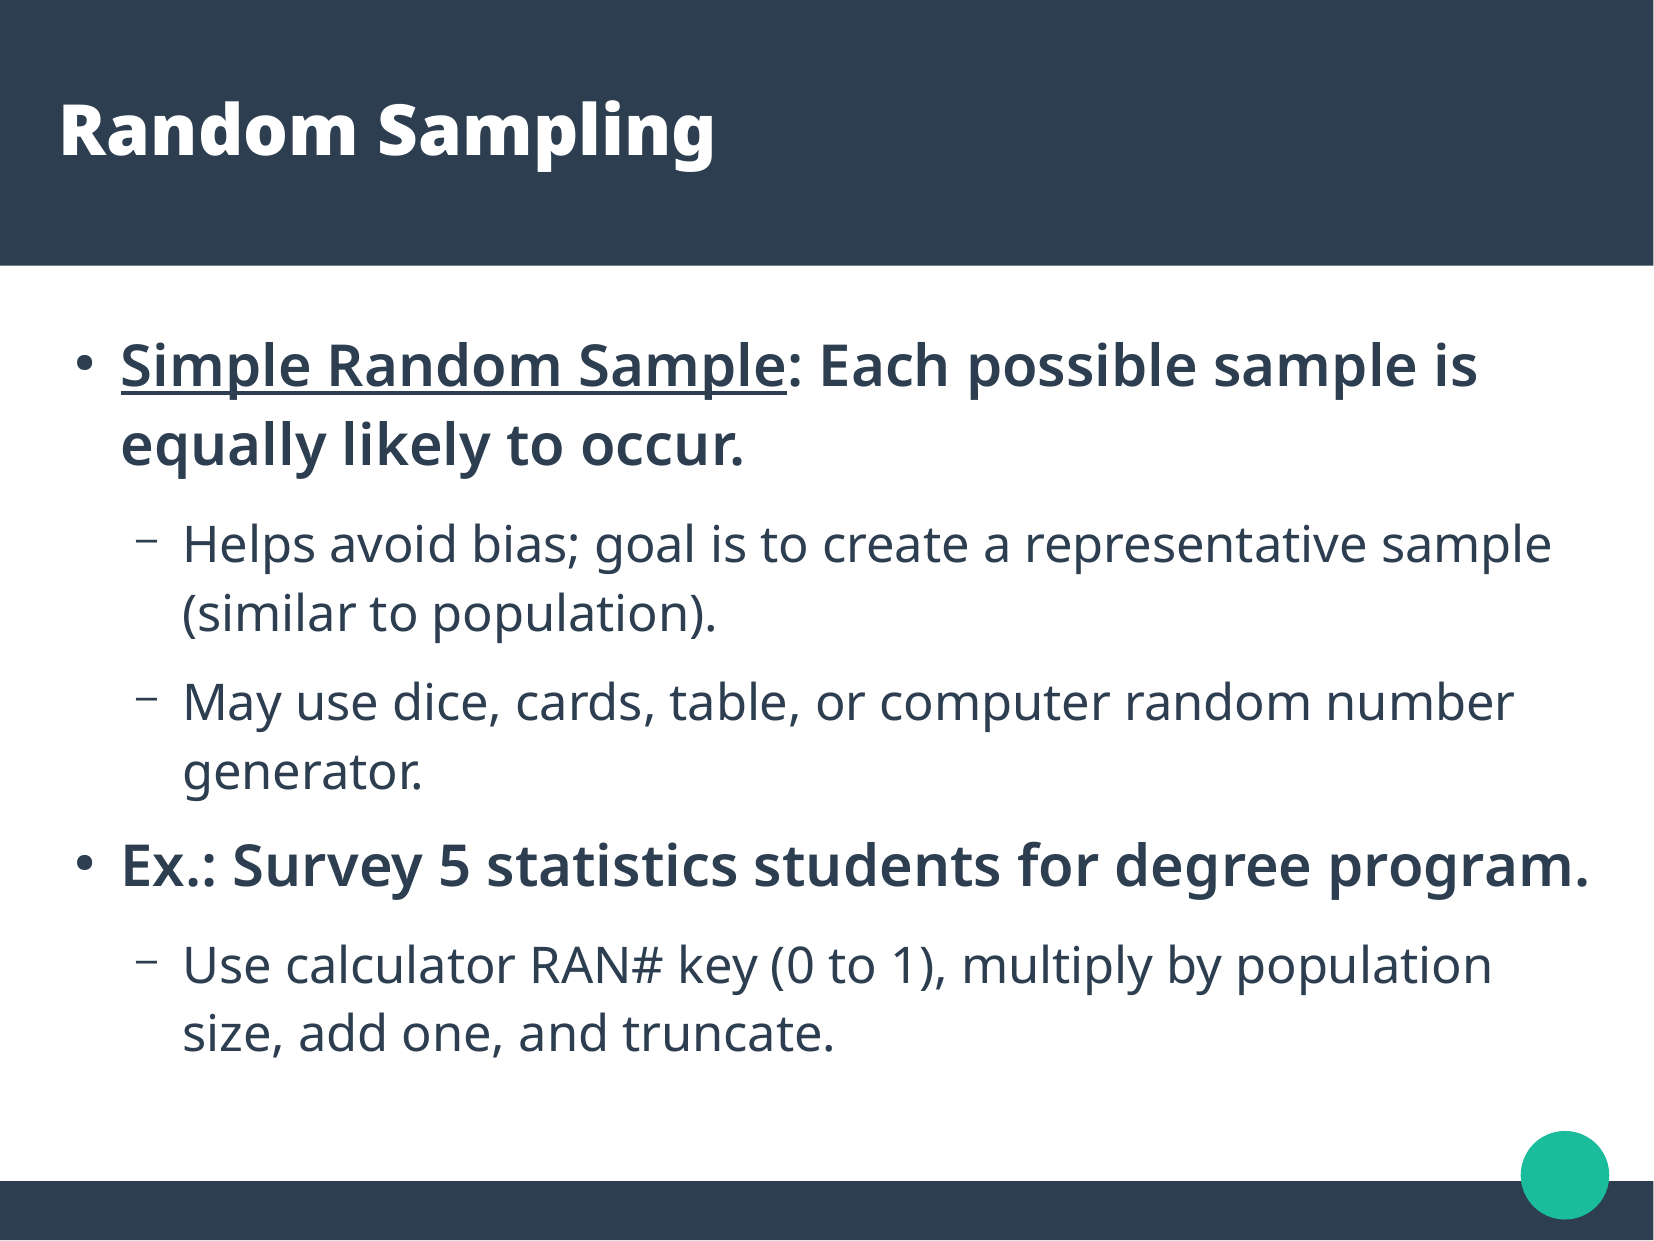

# Random Sampling
Simple Random Sample: Each possible sample is equally likely to occur.
Helps avoid bias; goal is to create a representative sample (similar to population).
May use dice, cards, table, or computer random number generator.
Ex.: Survey 5 statistics students for degree program.
Use calculator RAN# key (0 to 1), multiply by population size, add one, and truncate.